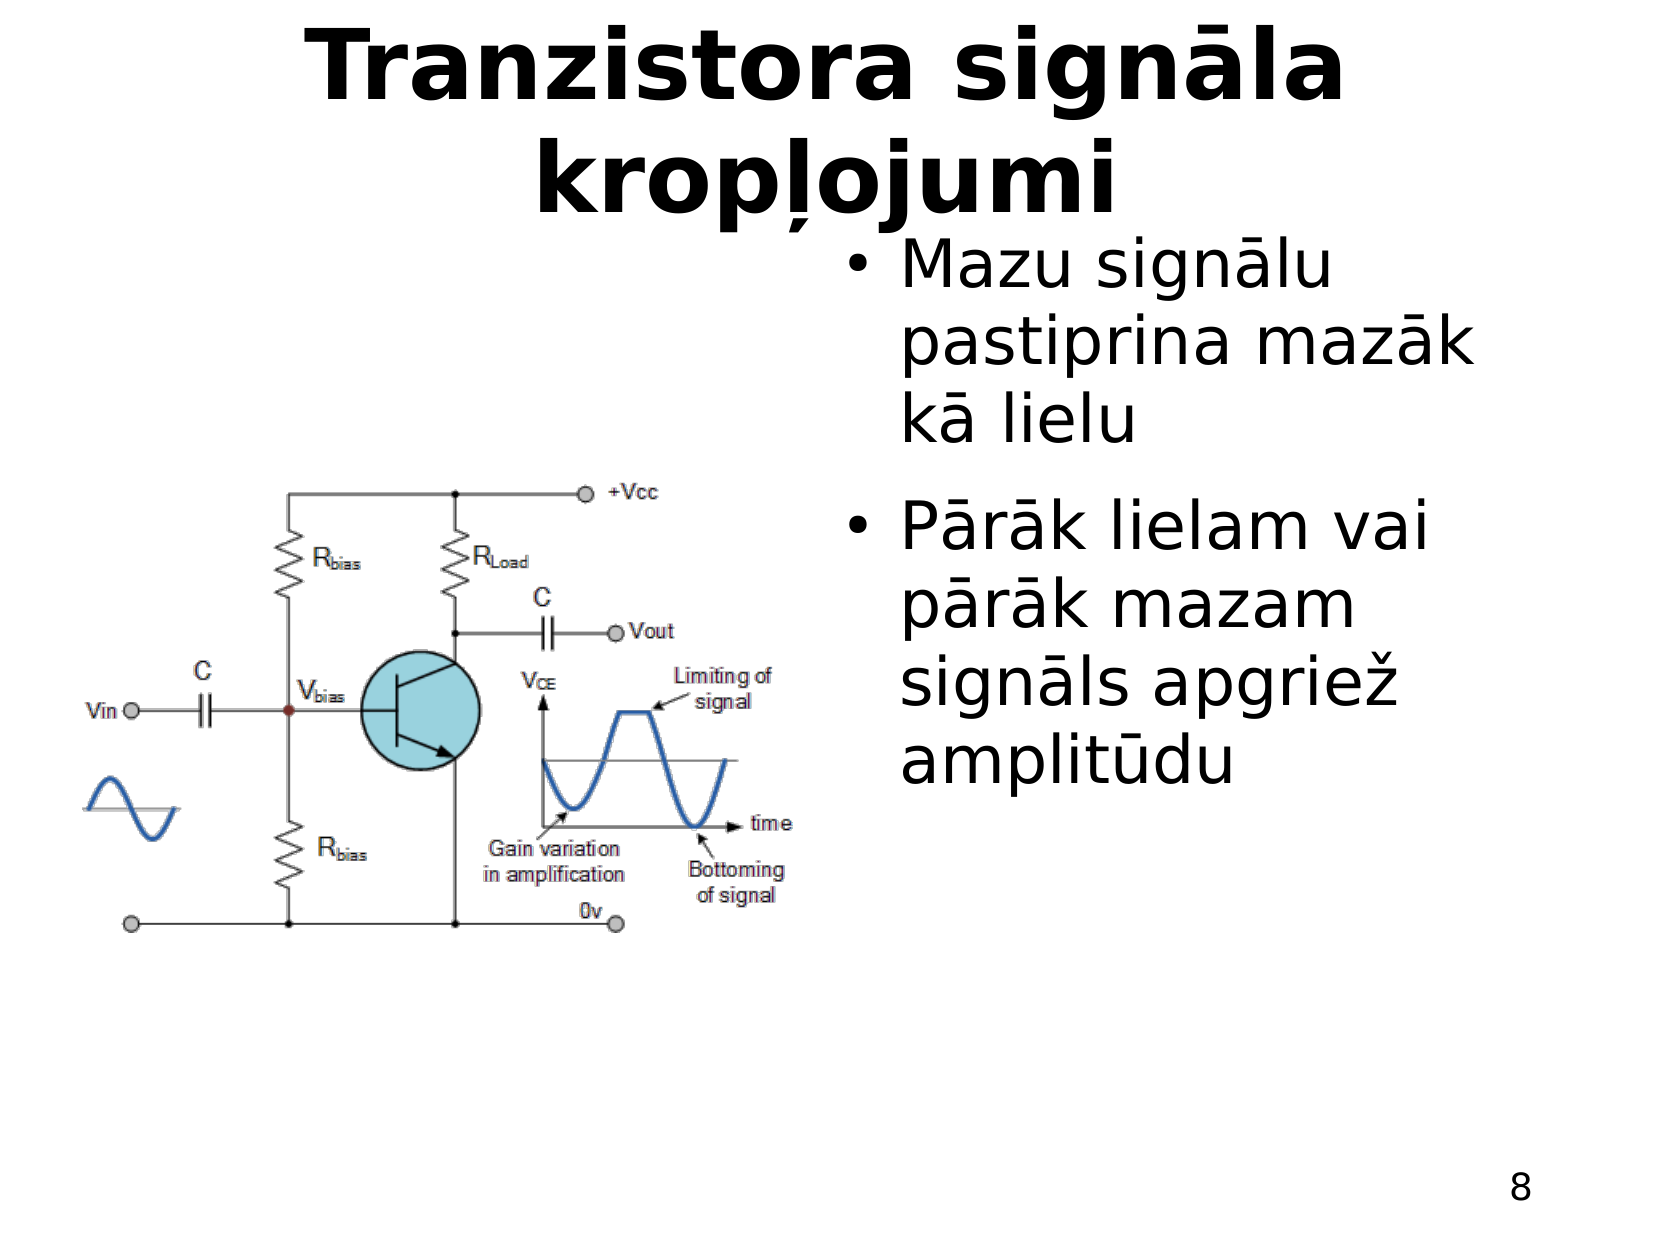

# Tranzistora signāla kropļojumi
Mazu signālu pastiprina mazāk kā lielu
Pārāk lielam vai pārāk mazam signāls apgriež amplitūdu